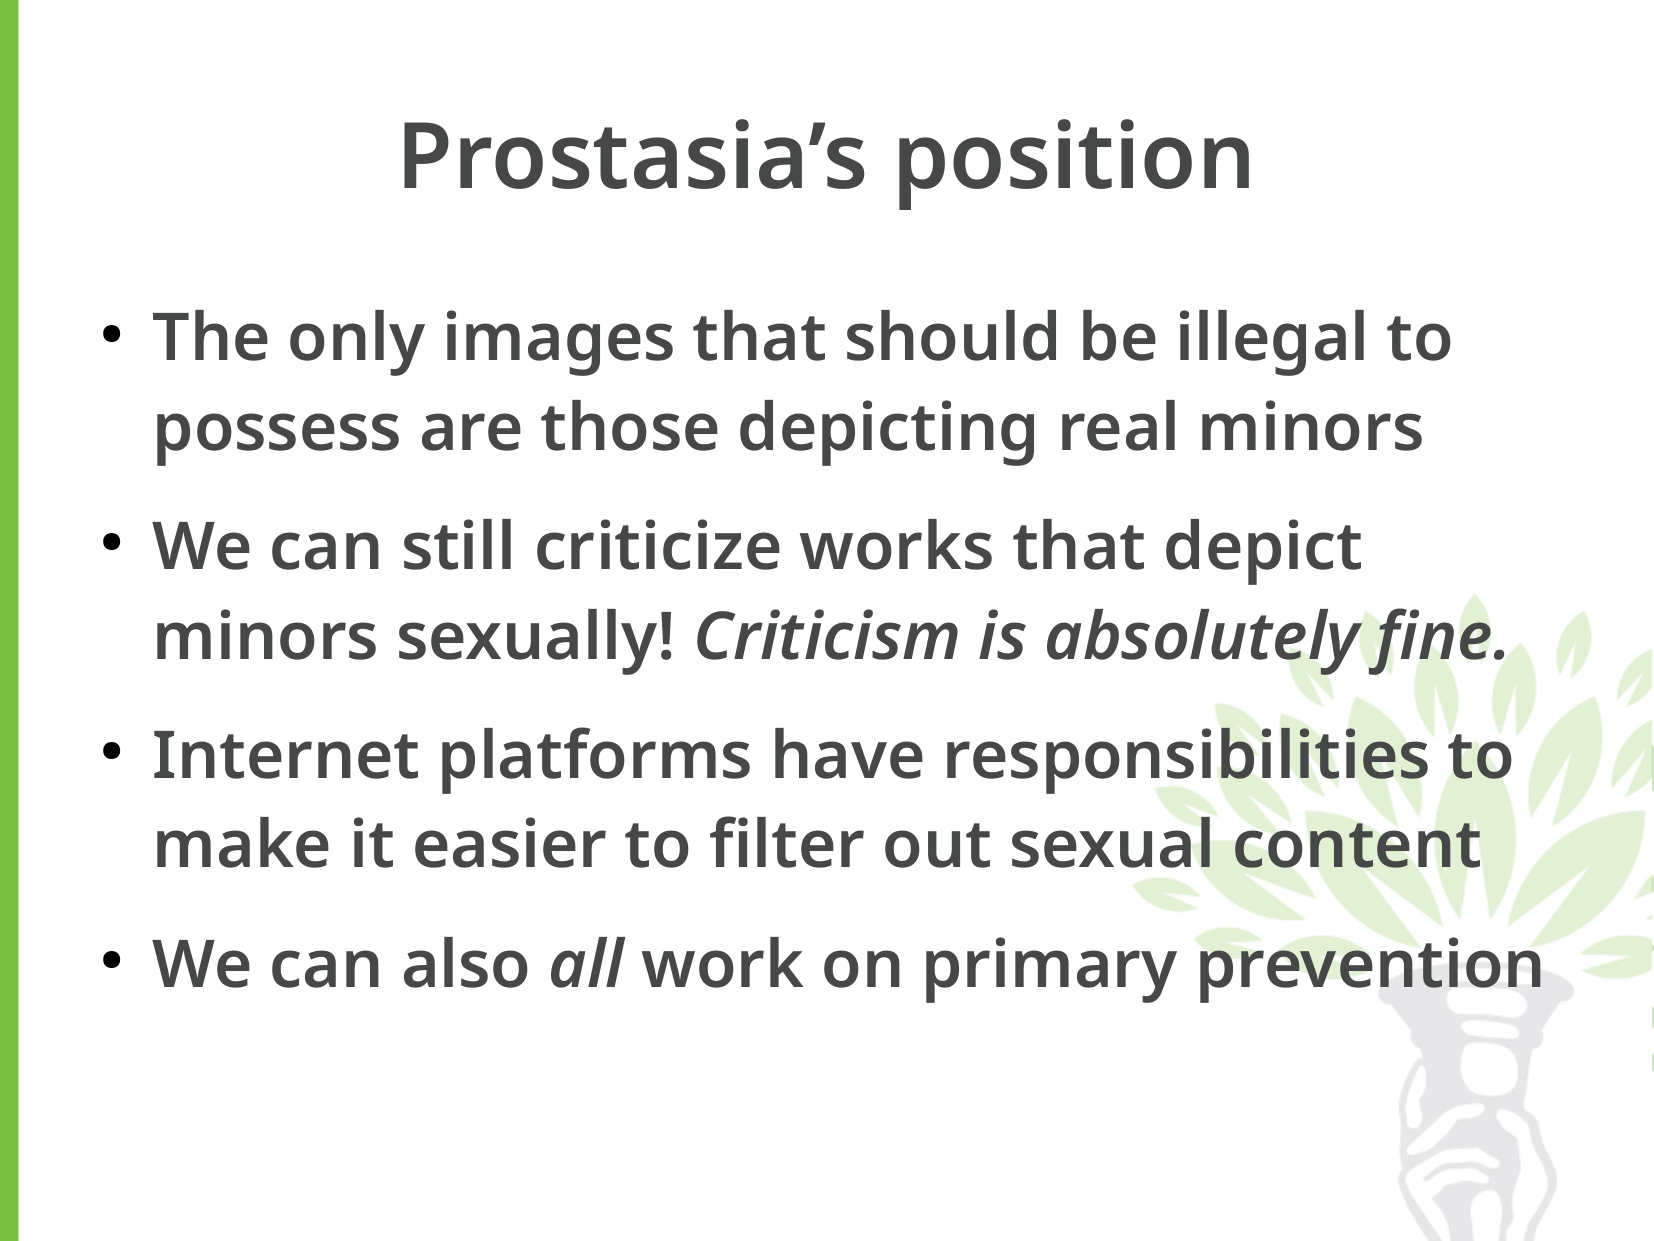

# Prostasia’s position
The only images that should be illegal to possess are those depicting real minors
We can still criticize works that depict minors sexually! Criticism is absolutely fine.
Internet platforms have responsibilities to make it easier to filter out sexual content
We can also all work on primary prevention